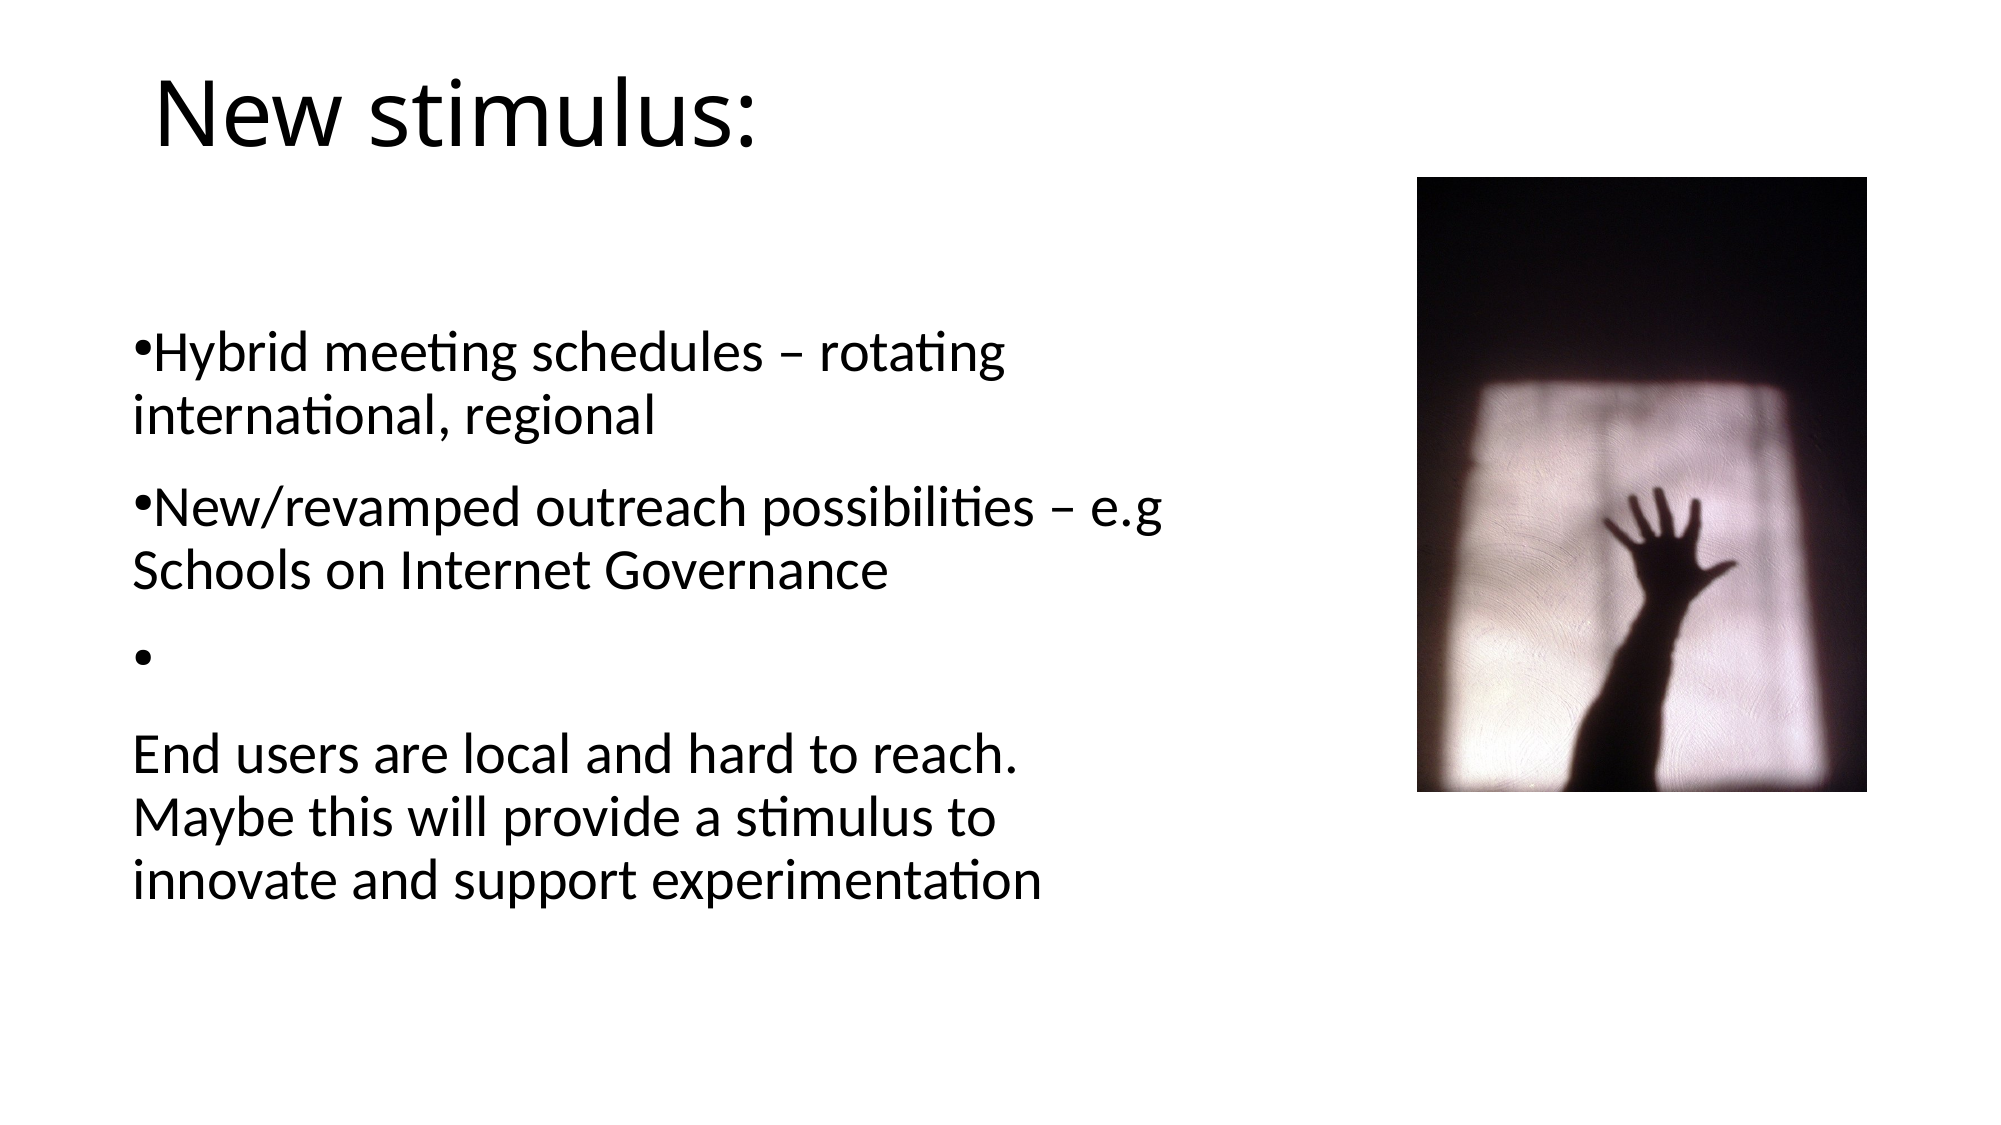

# New stimulus:
Hybrid meeting schedules – rotating international, regional
New/revamped outreach possibilities – e.g Schools on Internet Governance
End users are local and hard to reach. Maybe this will provide a stimulus to innovate and support experimentation